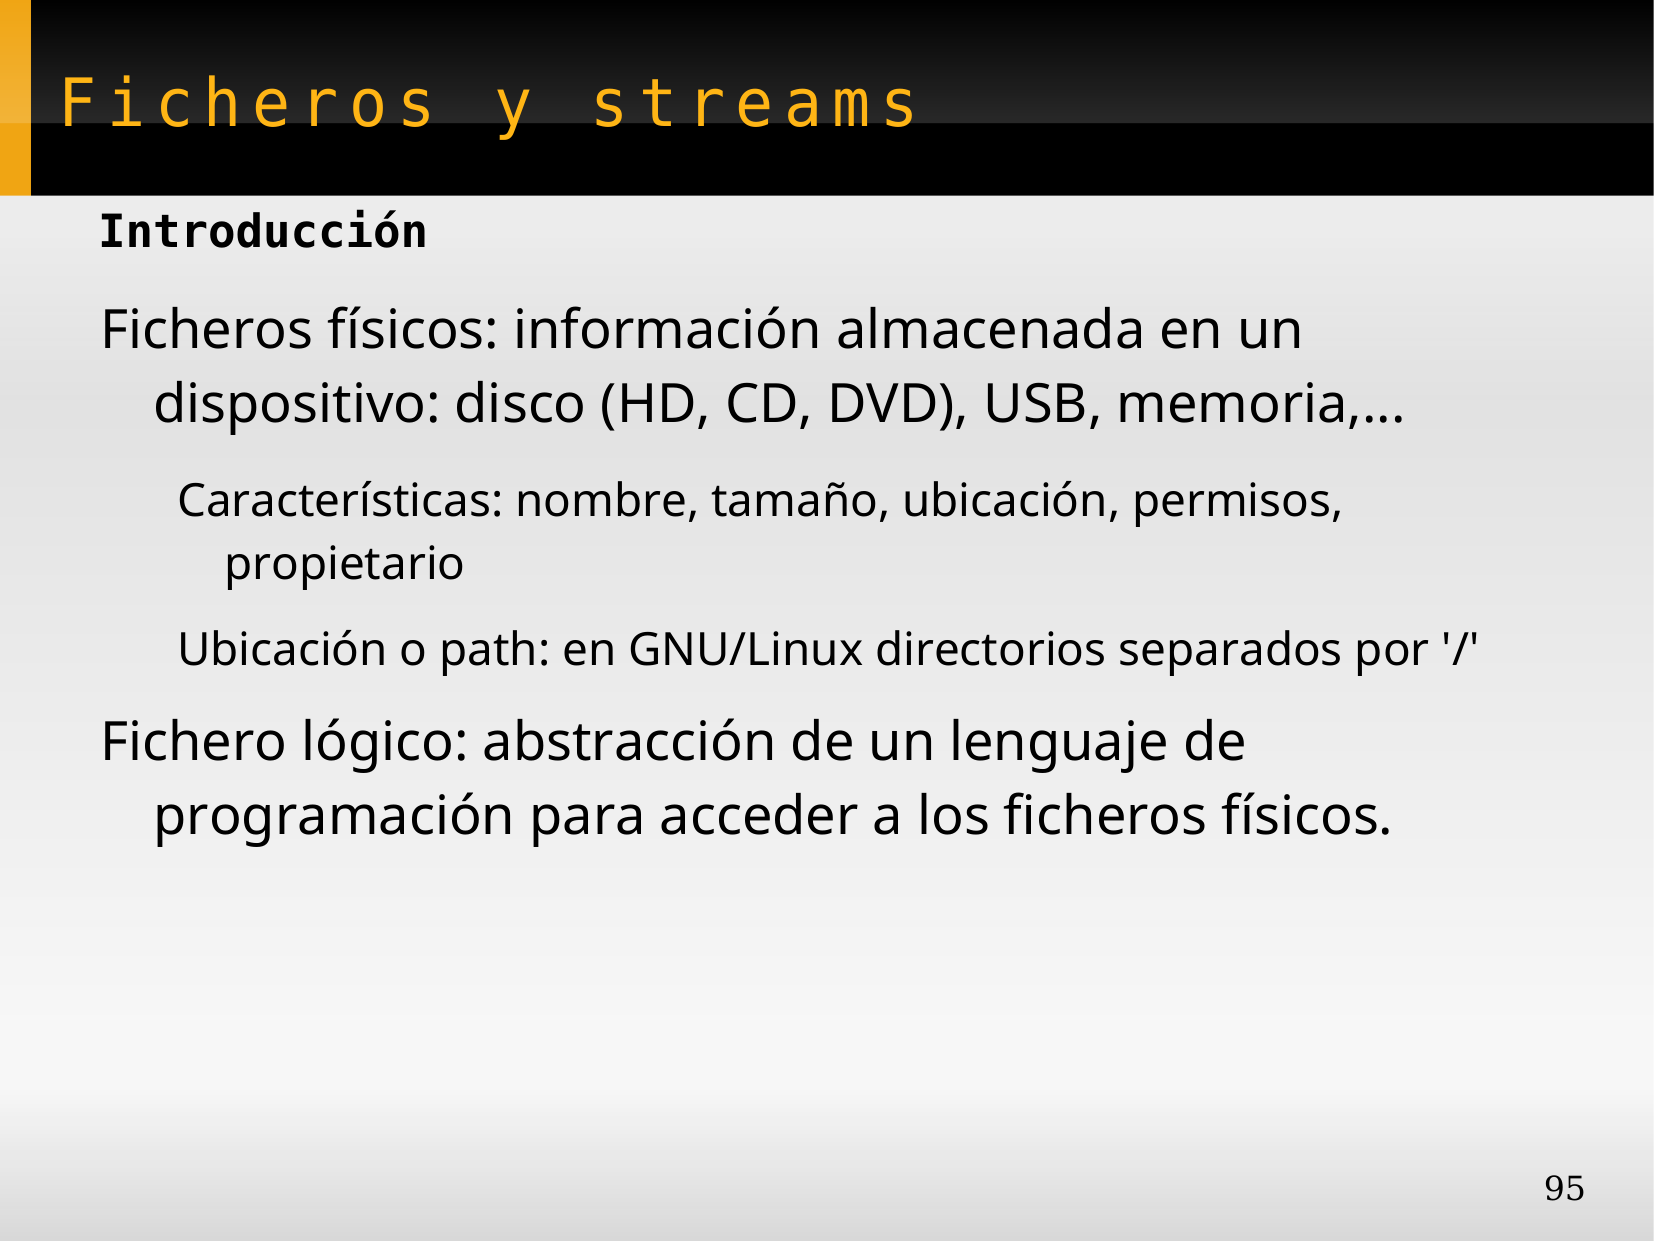

# Ficheros y streams
Introducción
Ficheros físicos: información almacenada en un dispositivo: disco (HD, CD, DVD), USB, memoria,...
Características: nombre, tamaño, ubicación, permisos, propietario
Ubicación o path: en GNU/Linux directorios separados por '/'
Fichero lógico: abstracción de un lenguaje de programación para acceder a los ficheros físicos.
95